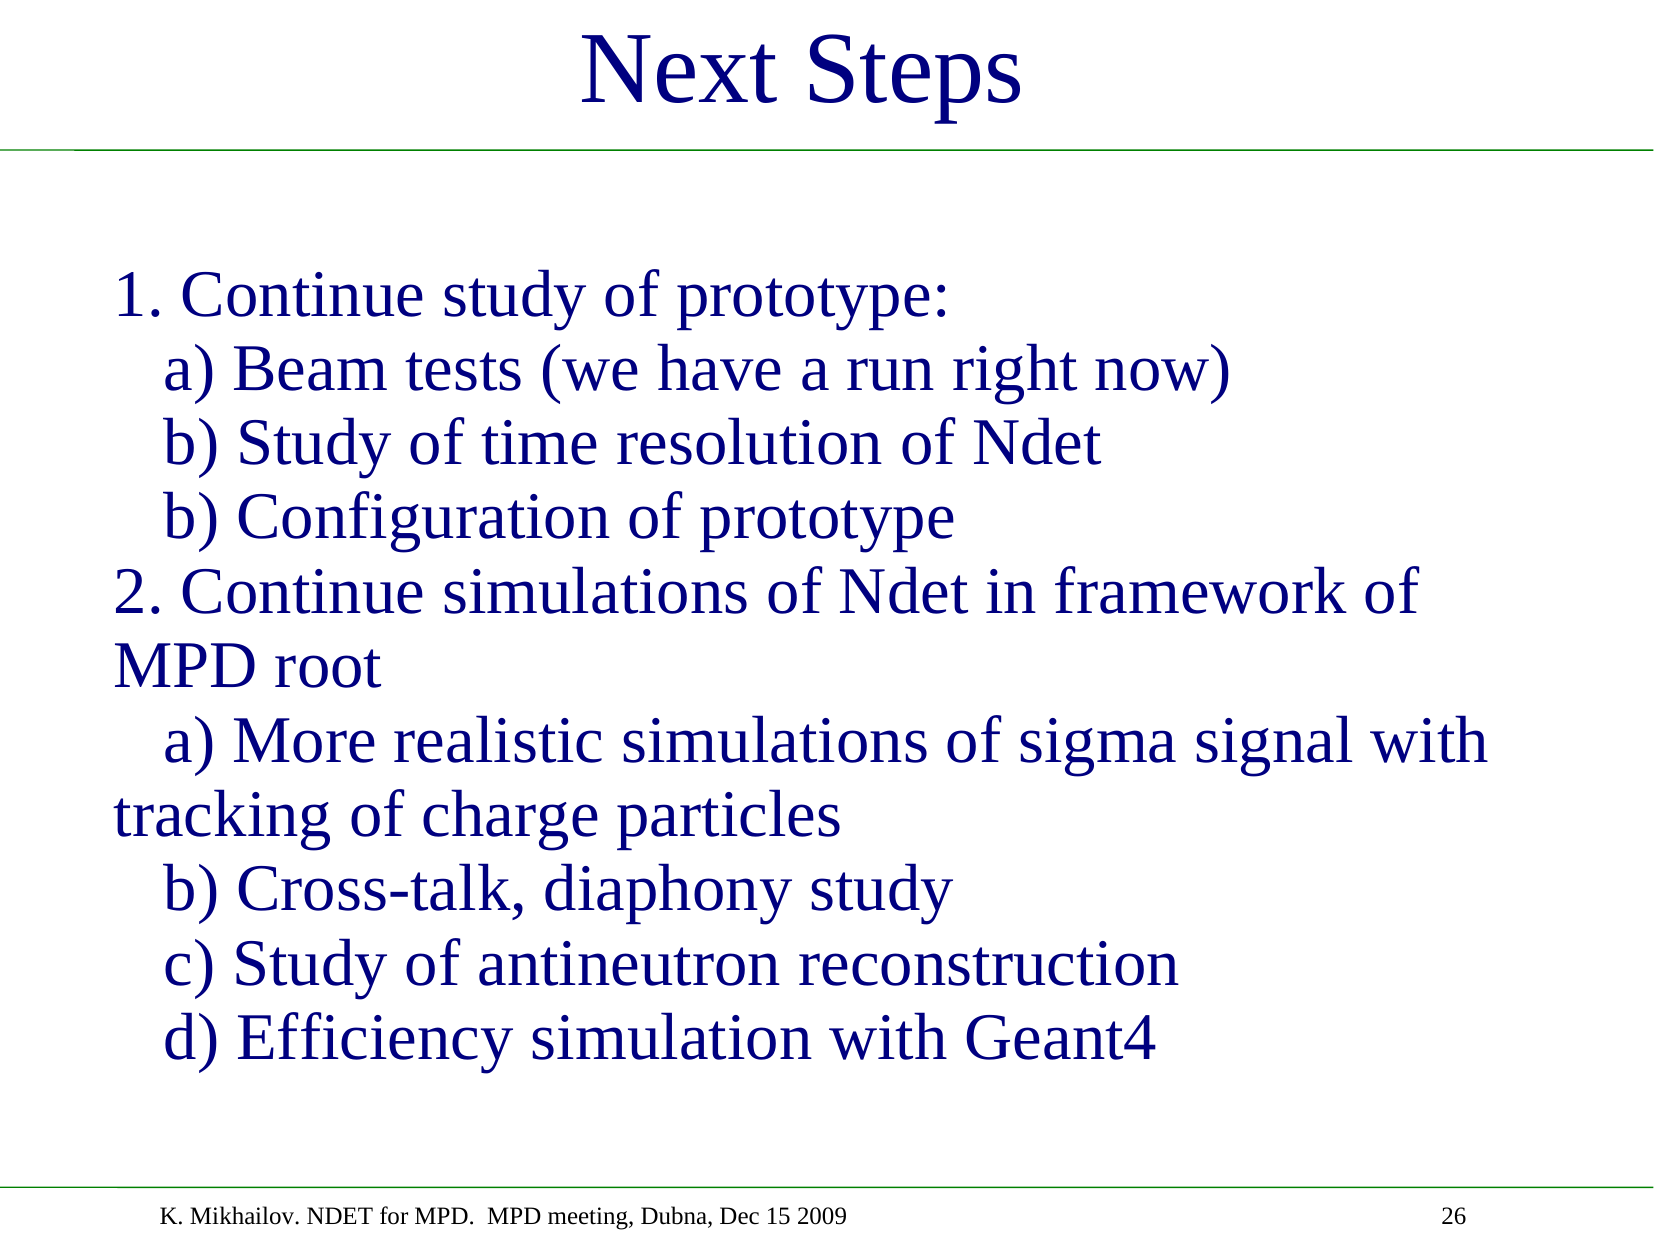

# Next Steps
1. Continue study of prototype:
 a) Beam tests (we have a run right now)
 b) Study of time resolution of Ndet
 b) Configuration of prototype
2. Continue simulations of Ndet in framework of MPD root
 a) More realistic simulations of sigma signal with tracking of charge particles
 b) Cross-talk, diaphony study
 c) Study of antineutron reconstruction
 d) Efficiency simulation with Geant4
K. Mikhailov. NDET for MPD. MPD meeting, Dubna, Dec 15 2009